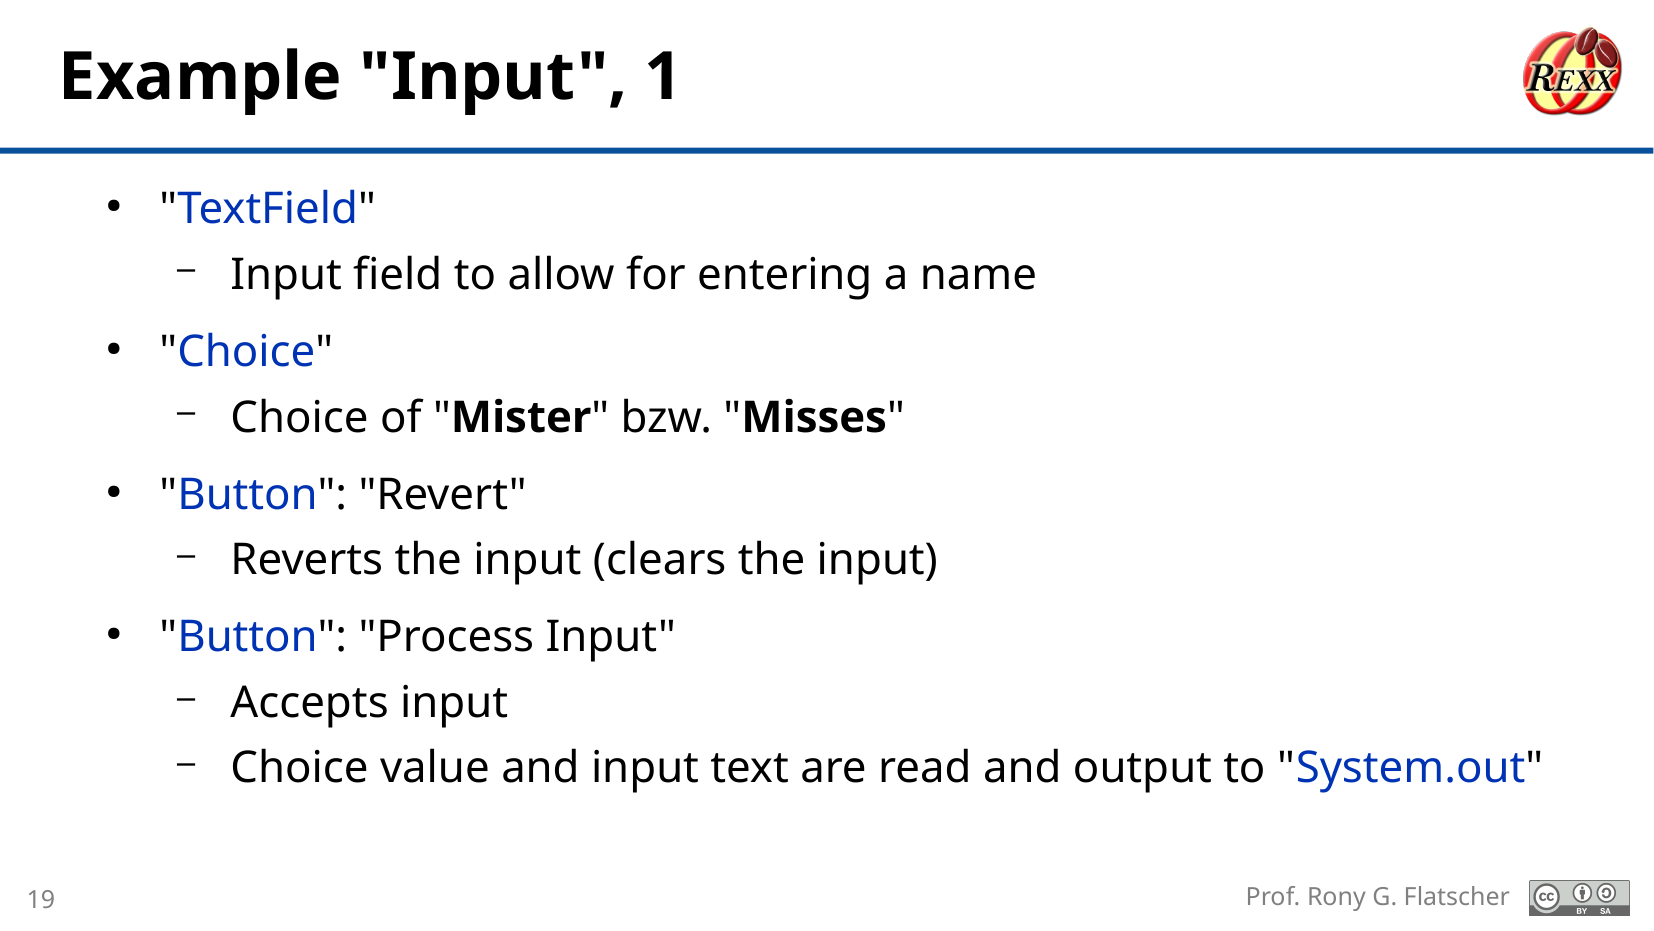

# Example "Input", 1
"TextField"
Input field to allow for entering a name
"Choice"
Choice of "Mister" bzw. "Misses"
"Button": "Revert"
Reverts the input (clears the input)
"Button": "Process Input"
Accepts input
Choice value and input text are read and output to "System.out"